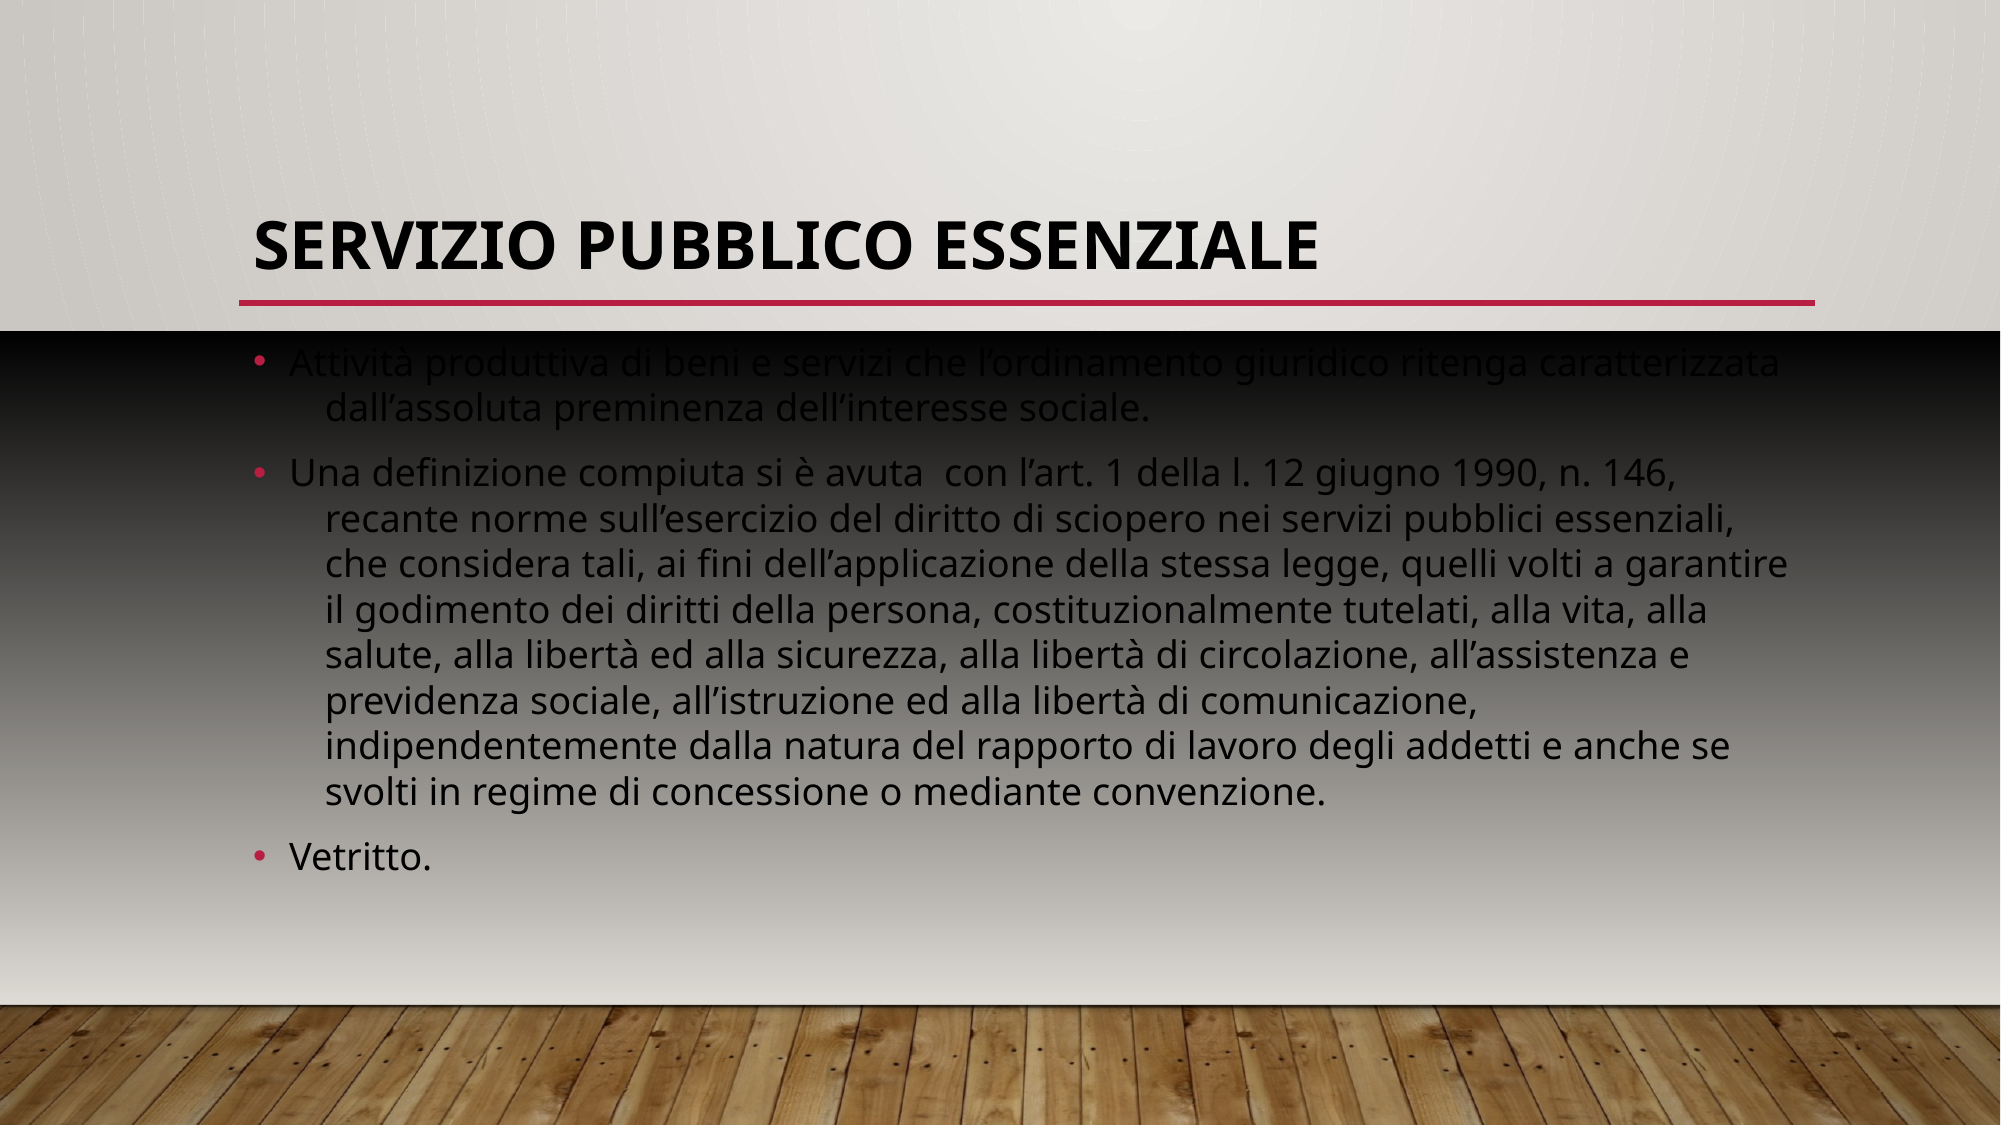

# servizio pubblico essenziale
Attività produttiva di beni e servizi che l’ordinamento giuridico ritenga caratterizzata dall’assoluta preminenza dell’interesse sociale.
Una definizione compiuta si è avuta con l’art. 1 della l. 12 giugno 1990, n. 146, recante norme sull’esercizio del diritto di sciopero nei servizi pubblici essenziali, che considera tali, ai fini dell’applicazione della stessa legge, quelli volti a garantire il godimento dei diritti della persona, costituzionalmente tutelati, alla vita, alla salute, alla libertà ed alla sicurezza, alla libertà di circolazione, all’assistenza e previdenza sociale, all’istruzione ed alla libertà di comunicazione, indipendentemente dalla natura del rapporto di lavoro degli addetti e anche se svolti in regime di concessione o mediante convenzione.
Vetritto.